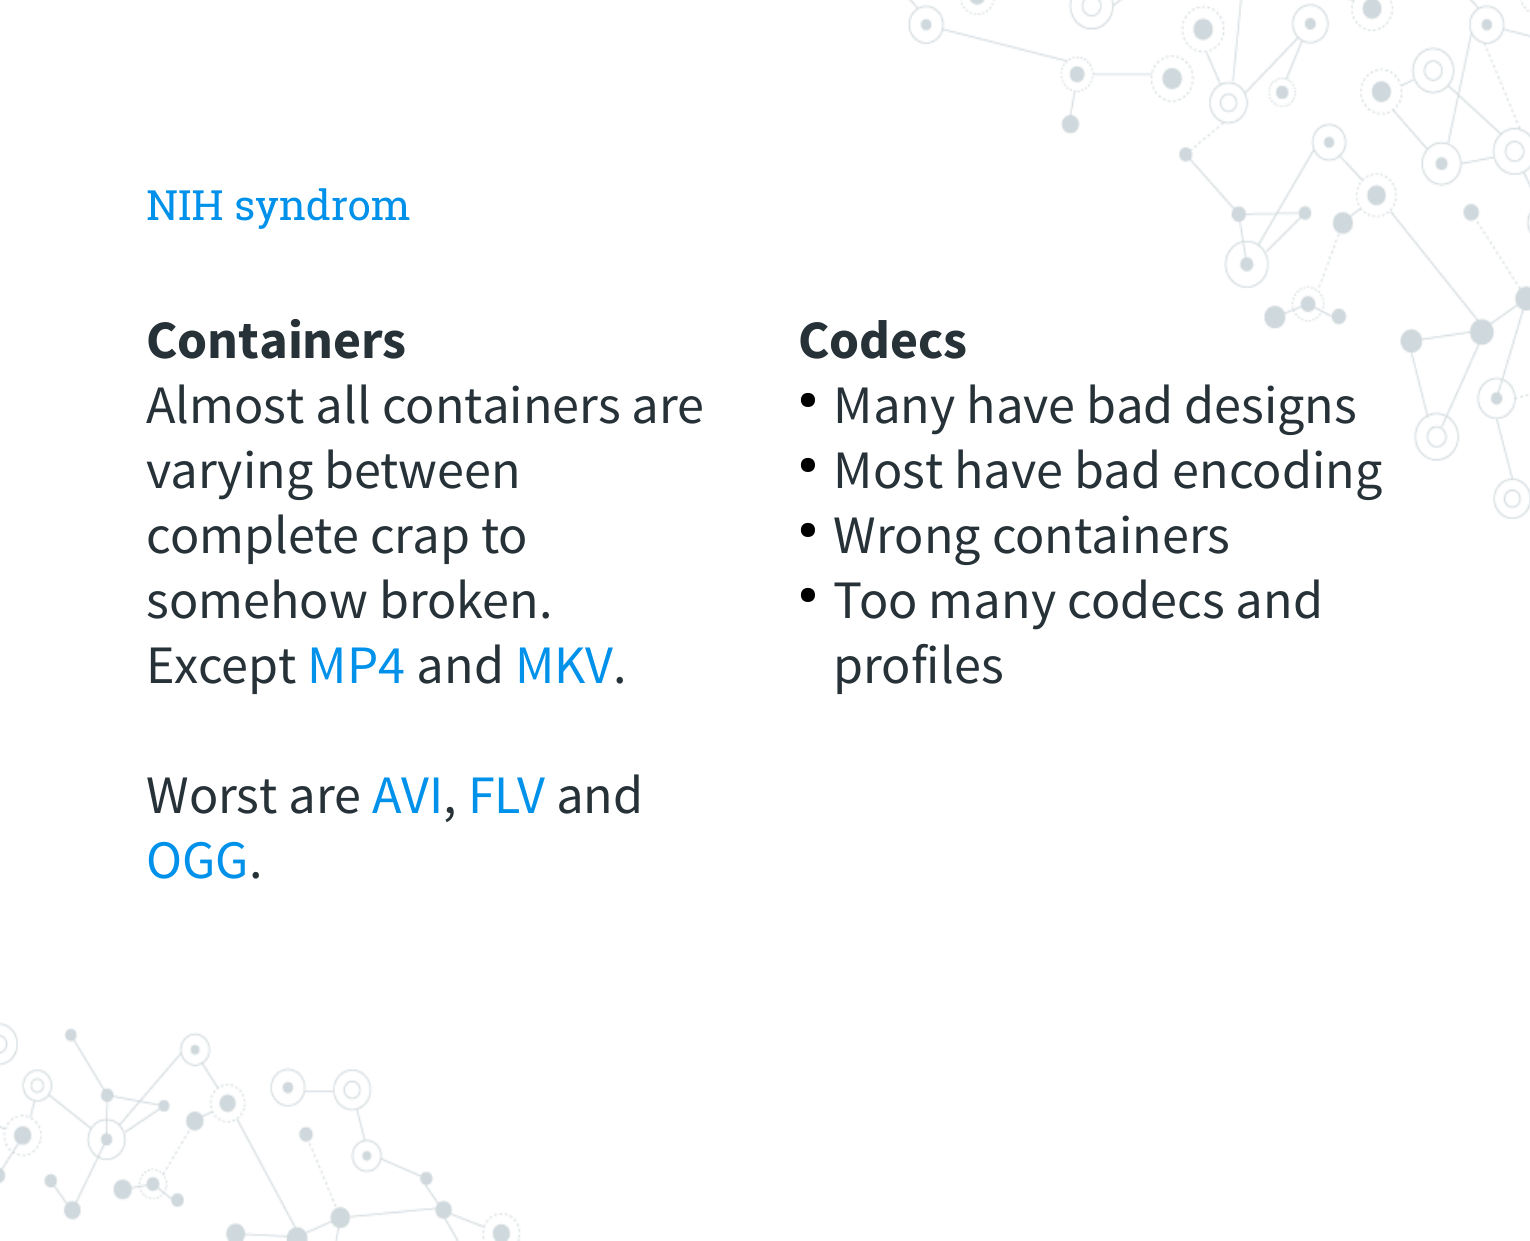

NIH syndrom
# Containers
Almost all containers are varying between complete crap to somehow broken.
Except MP4 and MKV.
Worst are AVI, FLV and OGG.
Codecs
Many have bad designs
Most have bad encoding
Wrong containers
Too many codecs and profiles